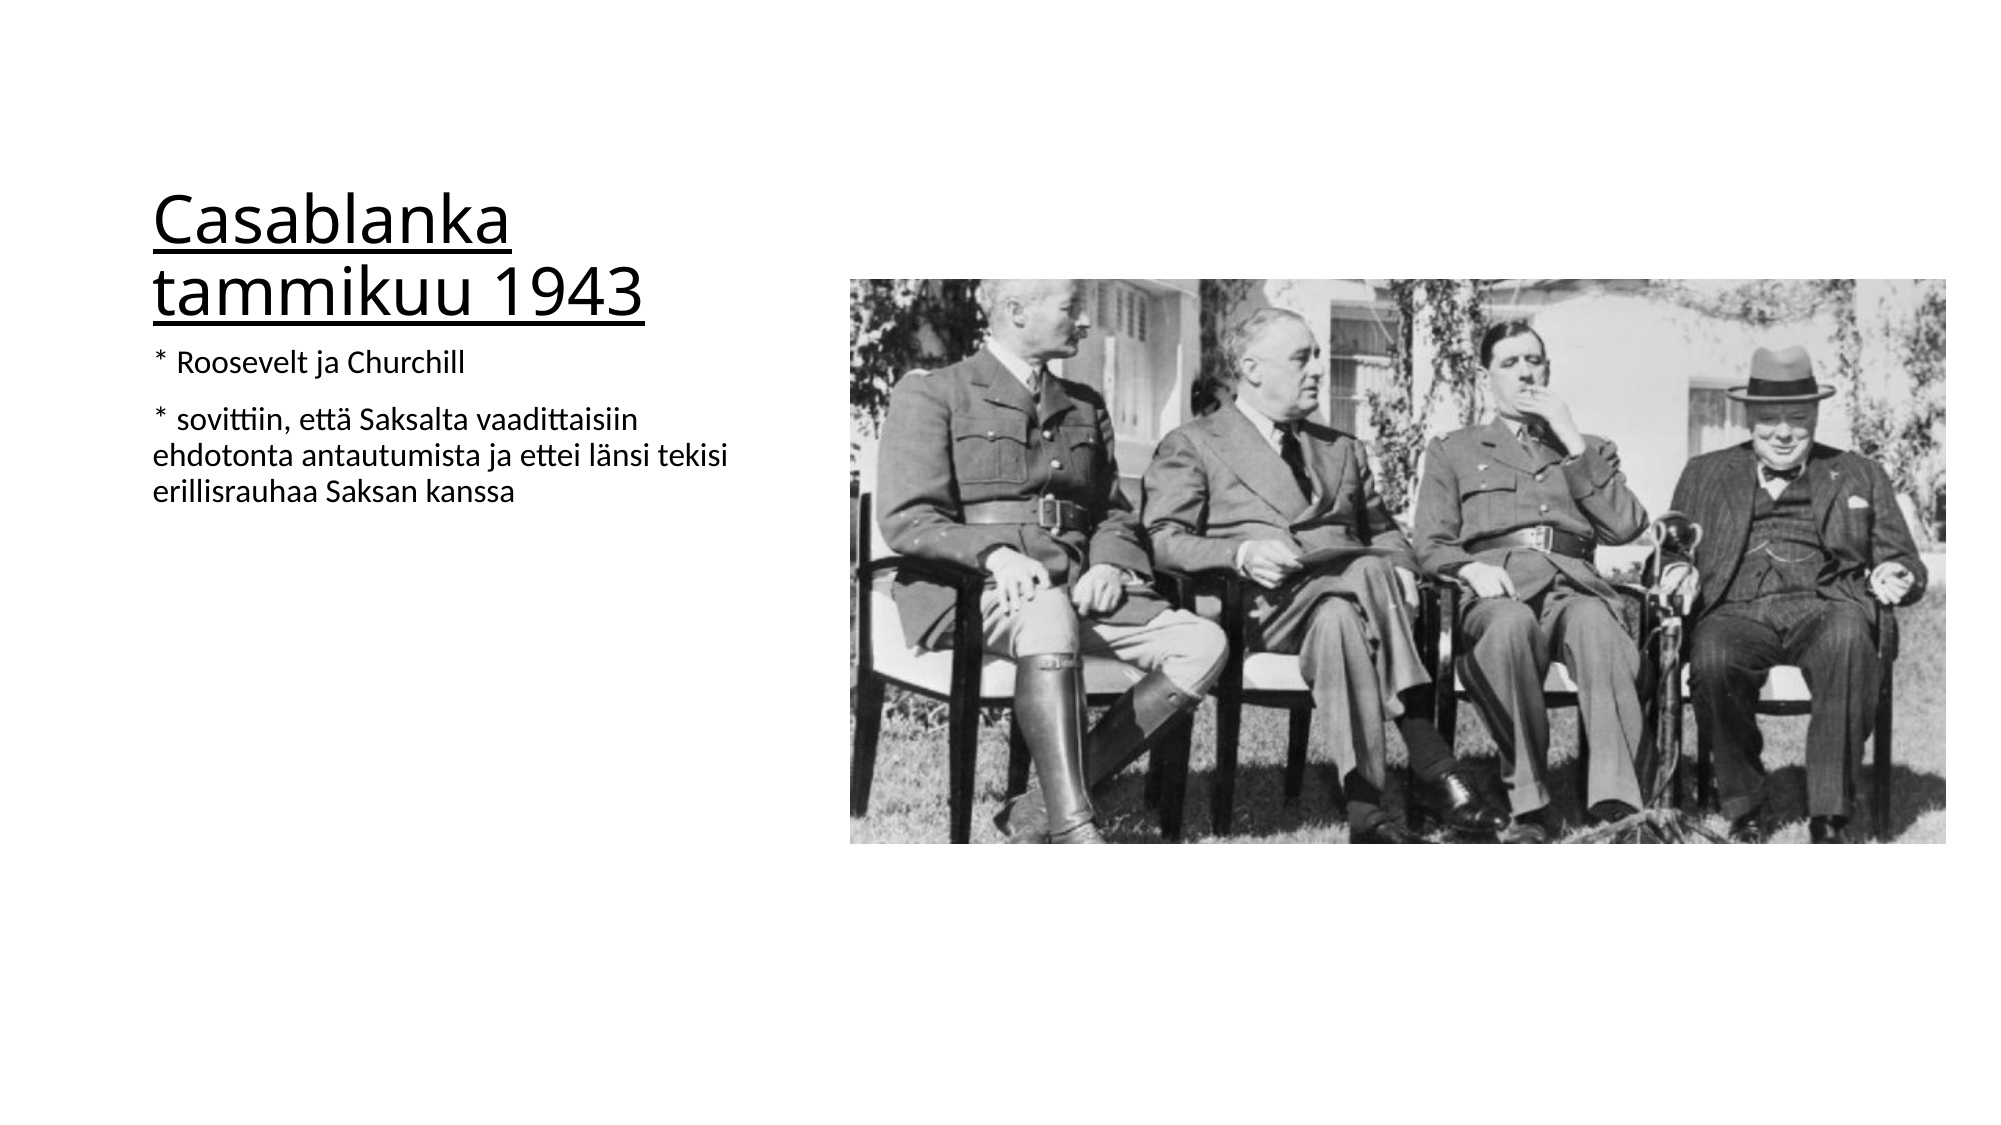

# Casablanka tammikuu 1943
* Roosevelt ja Churchill
* sovittiin, että Saksalta vaadittaisiin ehdotonta antautumista ja ettei länsi tekisi erillisrauhaa Saksan kanssa